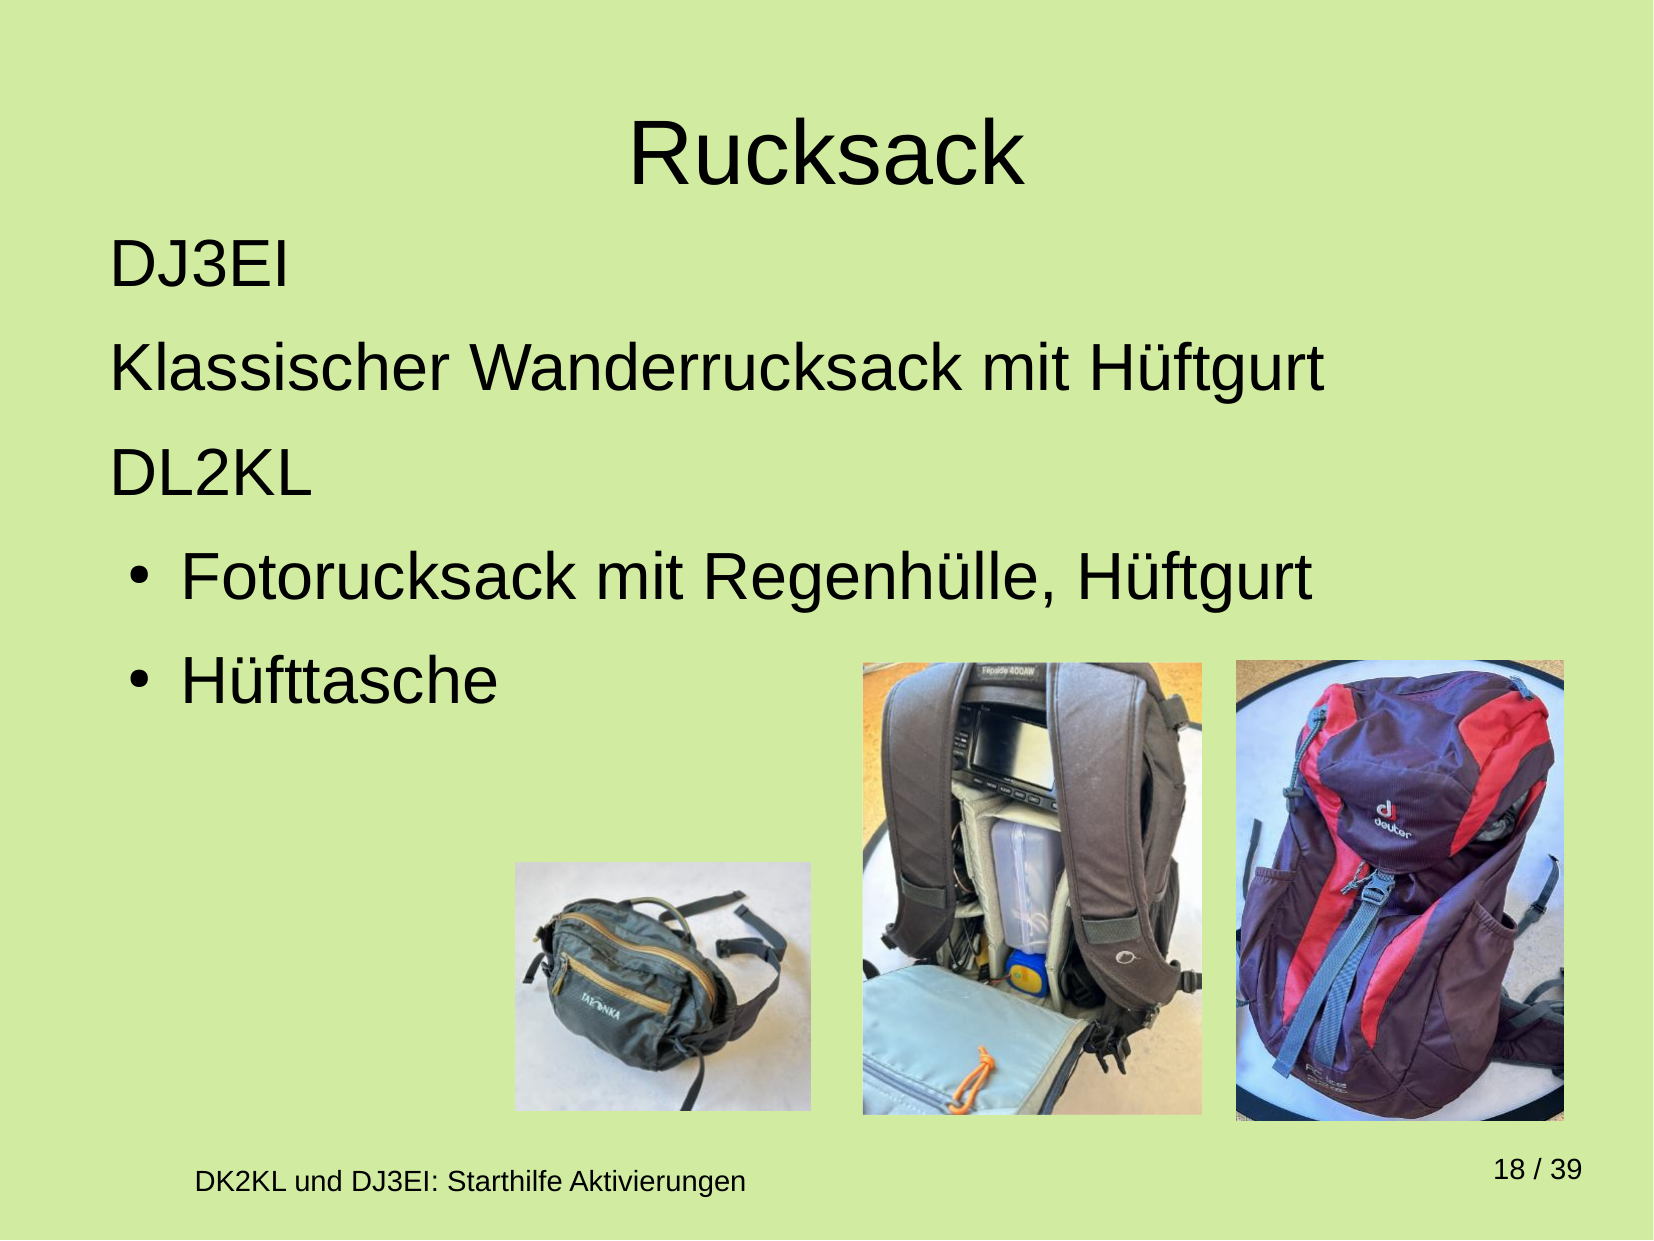

# Rucksack
DJ3EI
Klassischer Wanderrucksack mit Hüftgurt
DL2KL
Fotorucksack mit Regenhülle, Hüftgurt
Hüfttasche